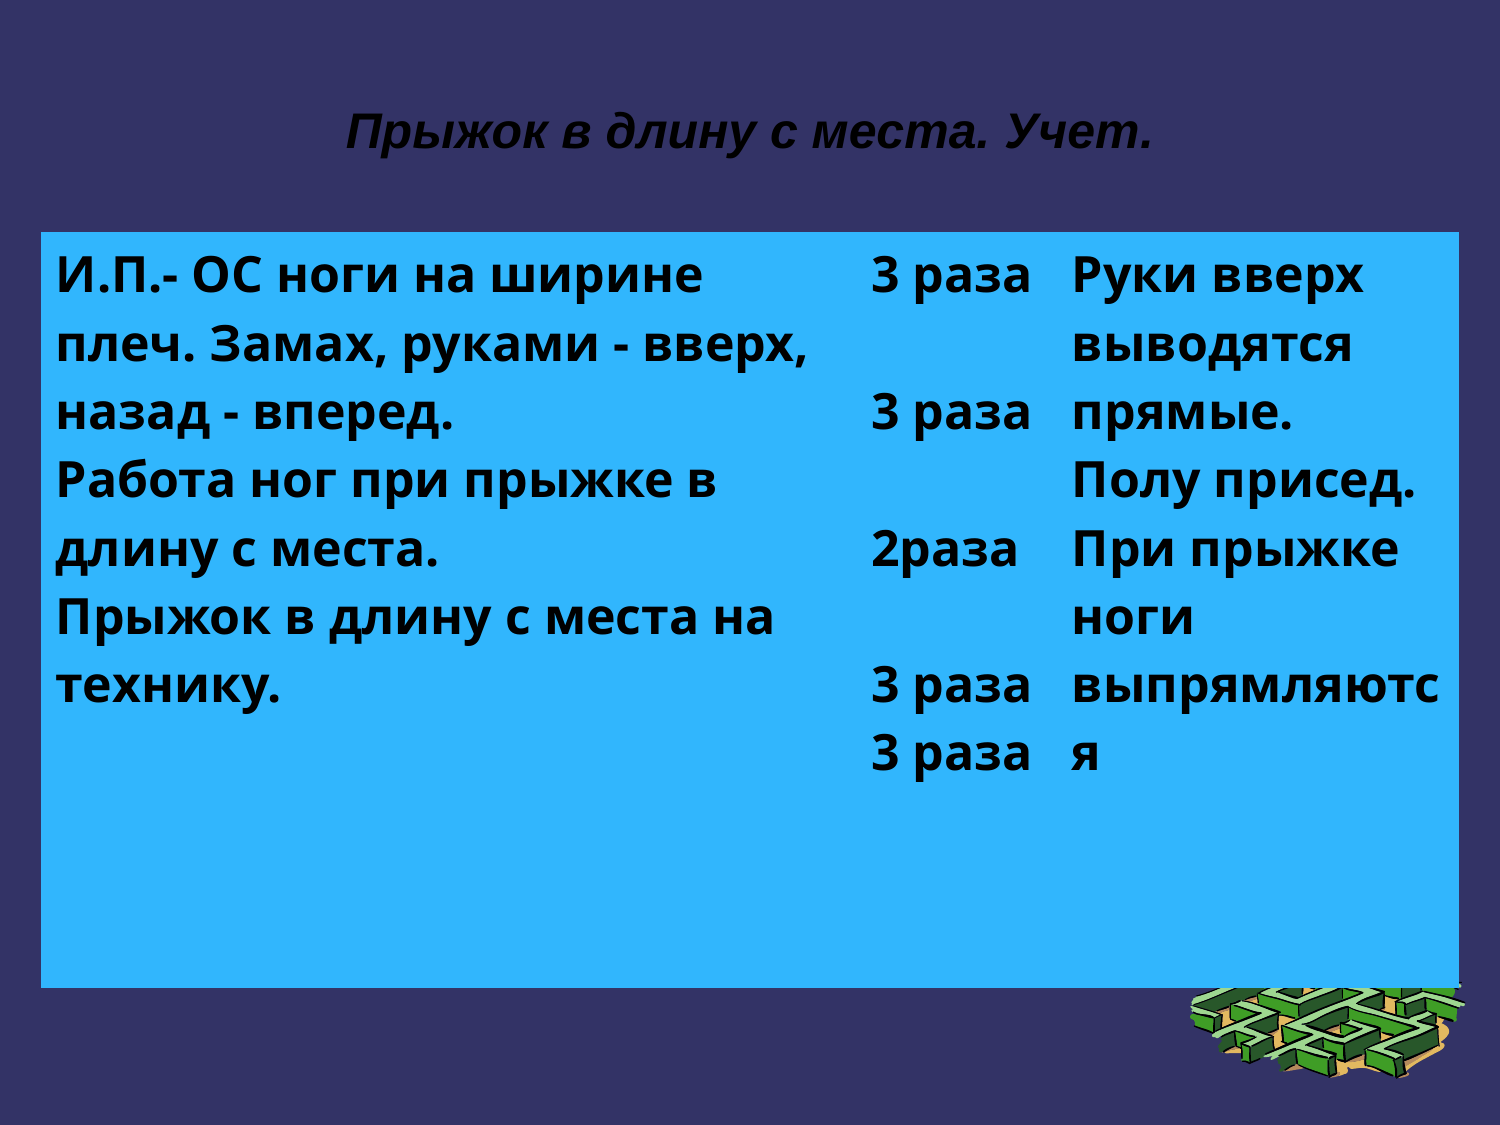

# Прыжок в длину с места. Учет.
| И.П.- ОС ноги на ширине плеч. Замах, руками - вверх, назад - вперед. Работа ног при прыжке в длину с места. Прыжок в длину с места на технику. | 3 раза   3 раза   2раза   3 раза 3 раза | Руки вверх выводятся прямые. Полу присед. При прыжке ноги выпрямляются |
| --- | --- | --- |